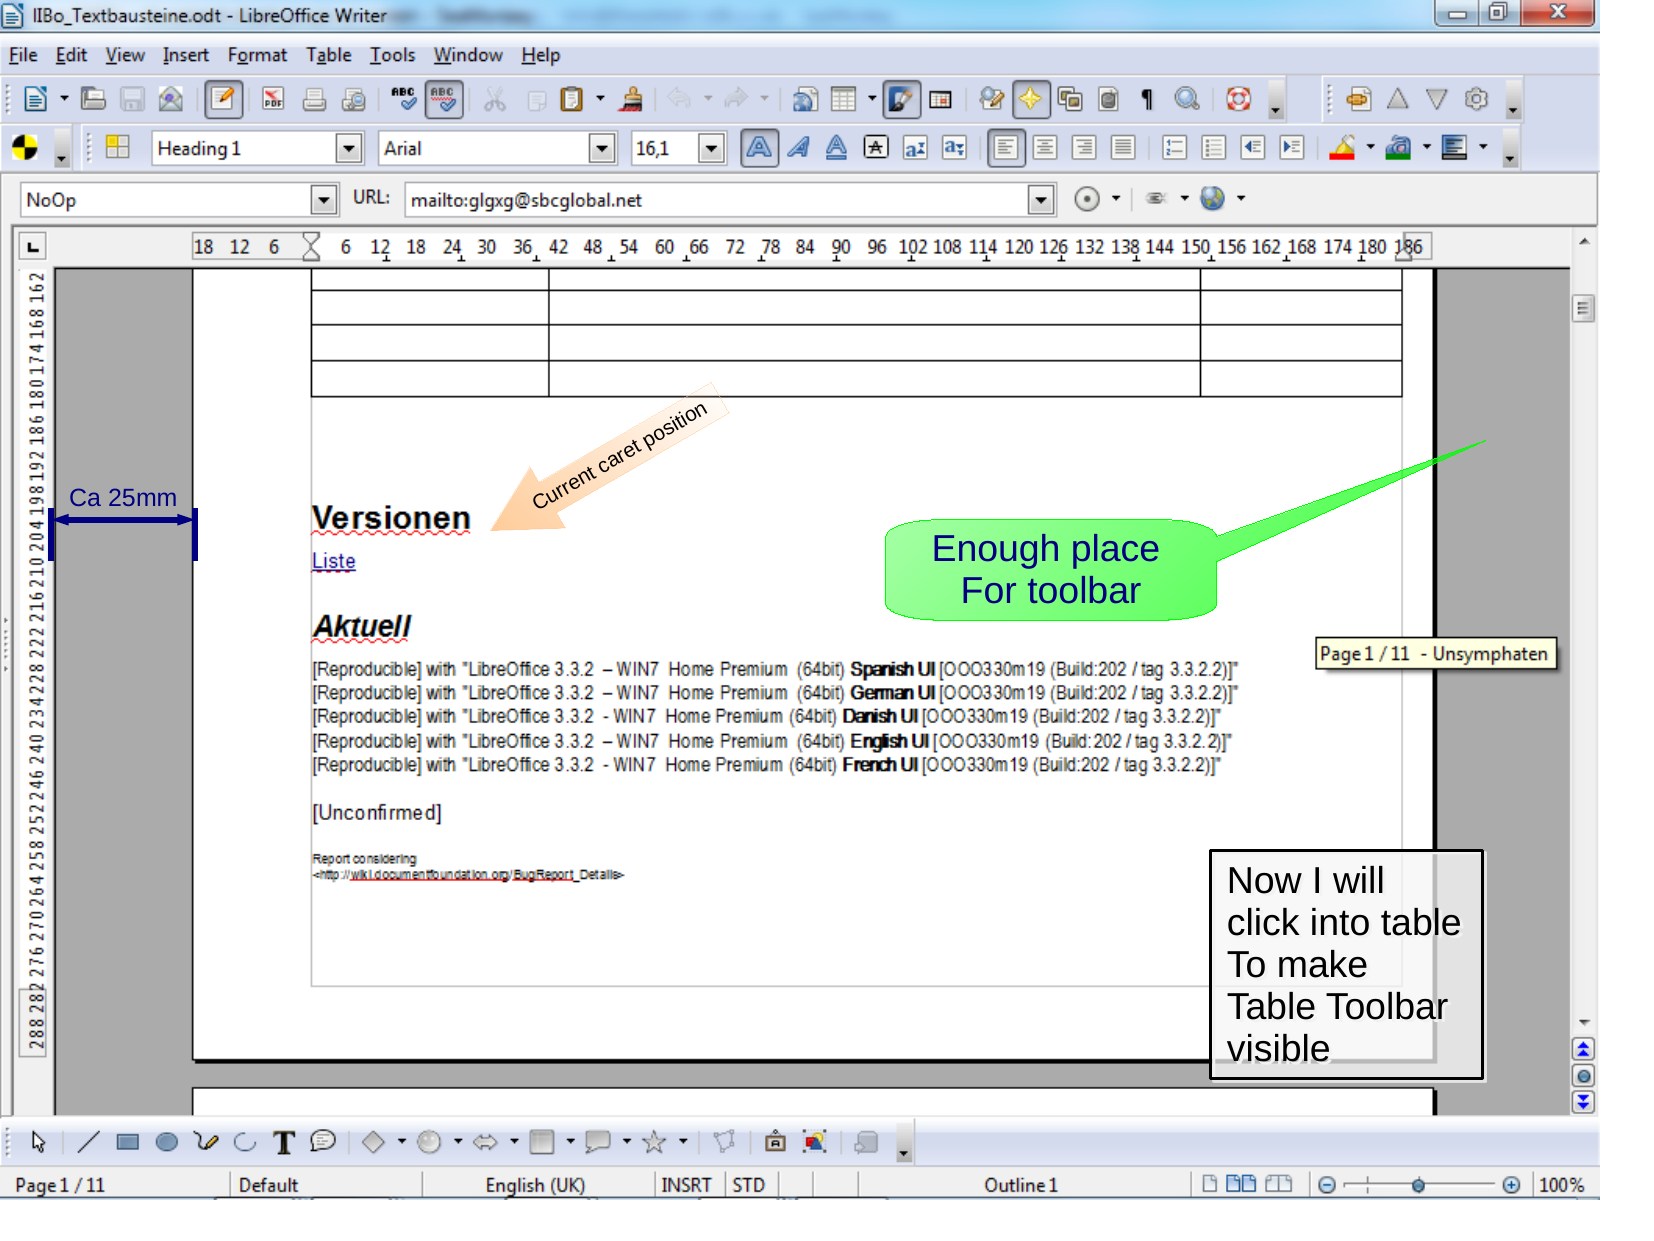

Current caret position
Enough place
For toolbar
Now I will click into table
To make Table Toolbar visible